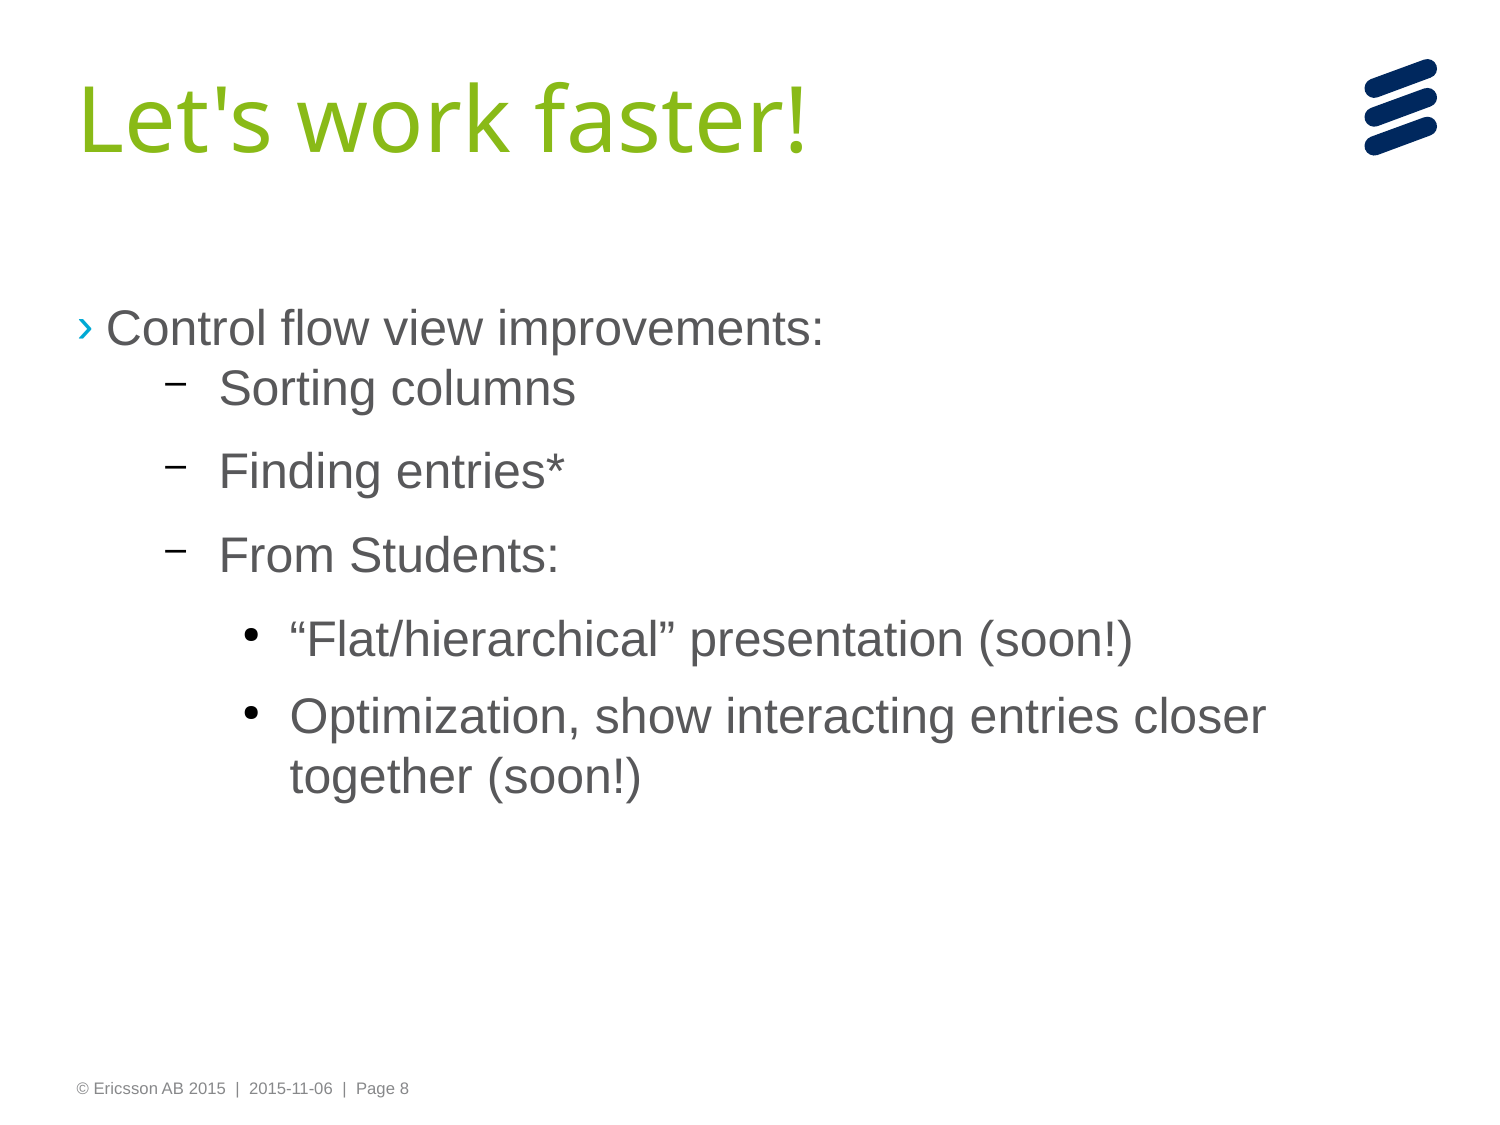

Let's work faster!
# Control flow view improvements:
Sorting columns
Finding entries*
From Students:
“Flat/hierarchical” presentation (soon!)
Optimization, show interacting entries closer together (soon!)